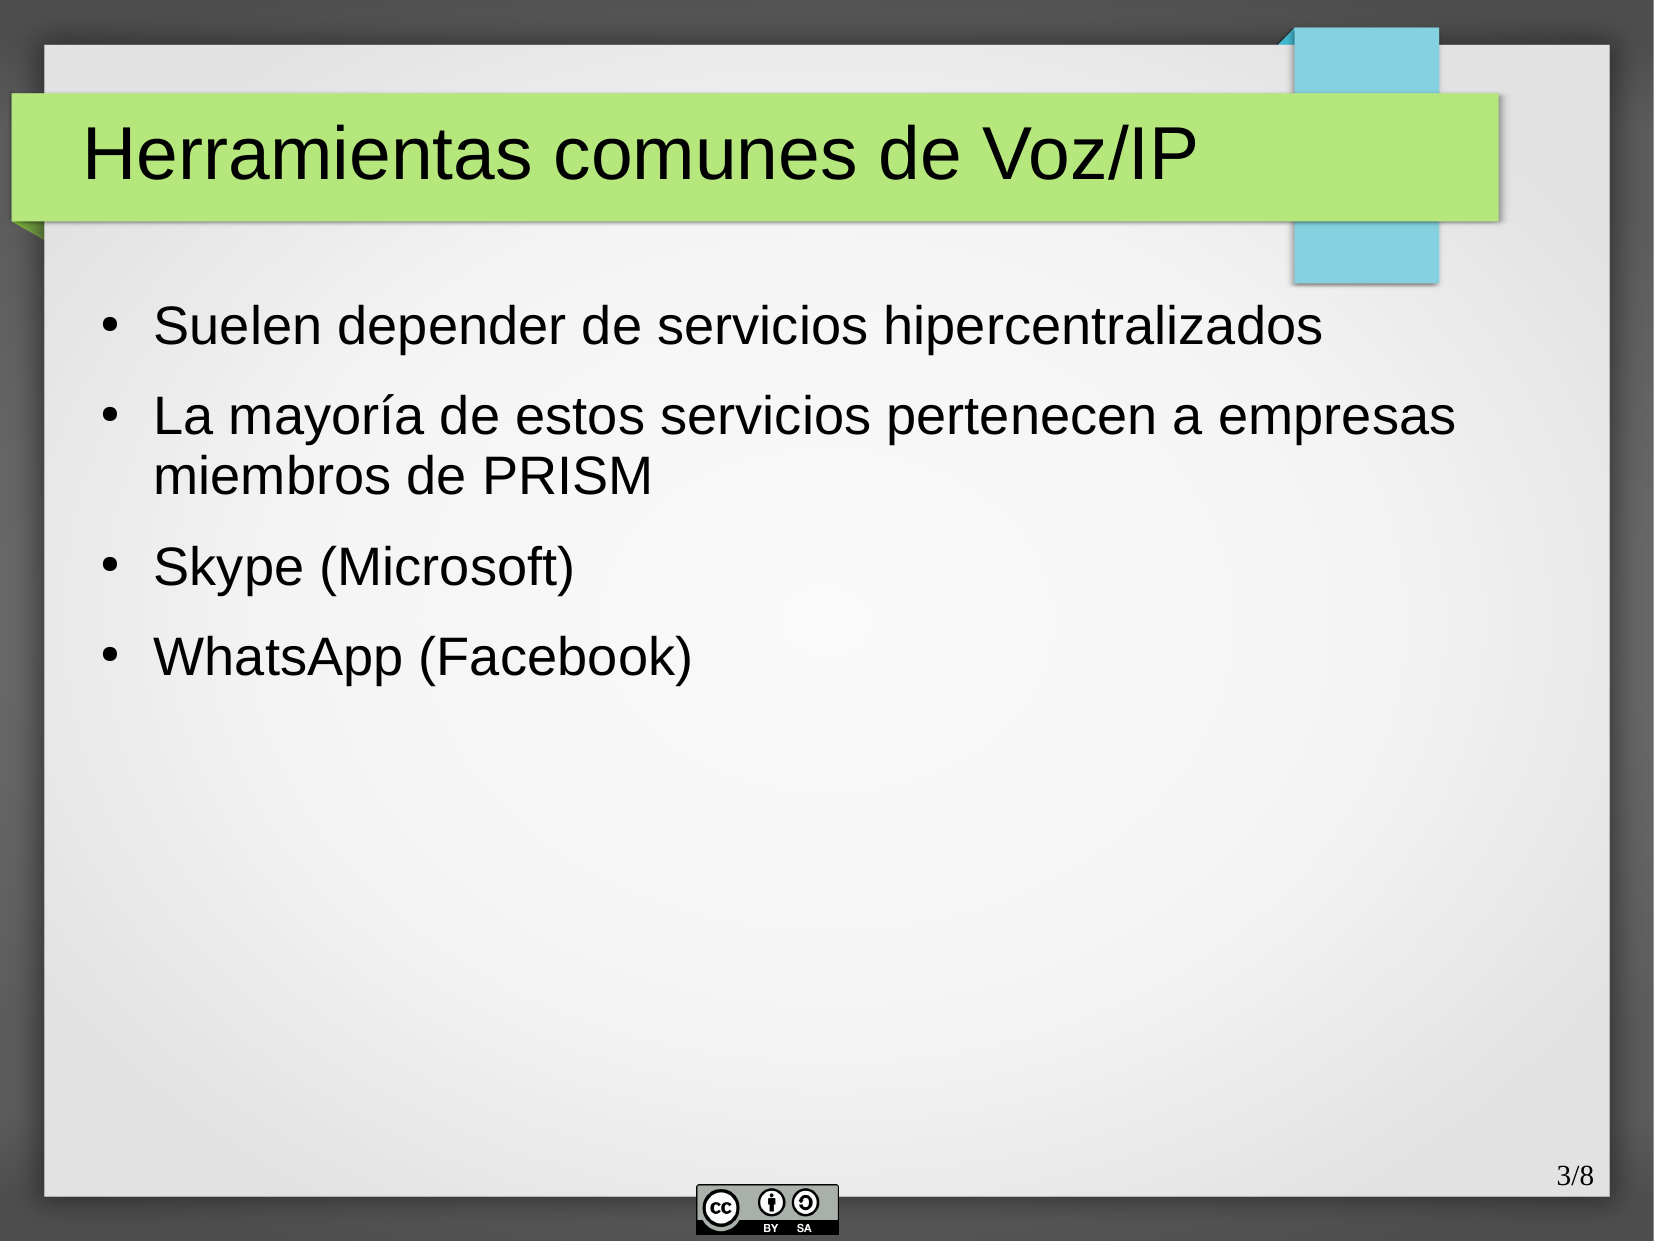

# Herramientas comunes de Voz/IP
Suelen depender de servicios hipercentralizados
La mayoría de estos servicios pertenecen a empresas miembros de PRISM
Skype (Microsoft)
WhatsApp (Facebook)
3